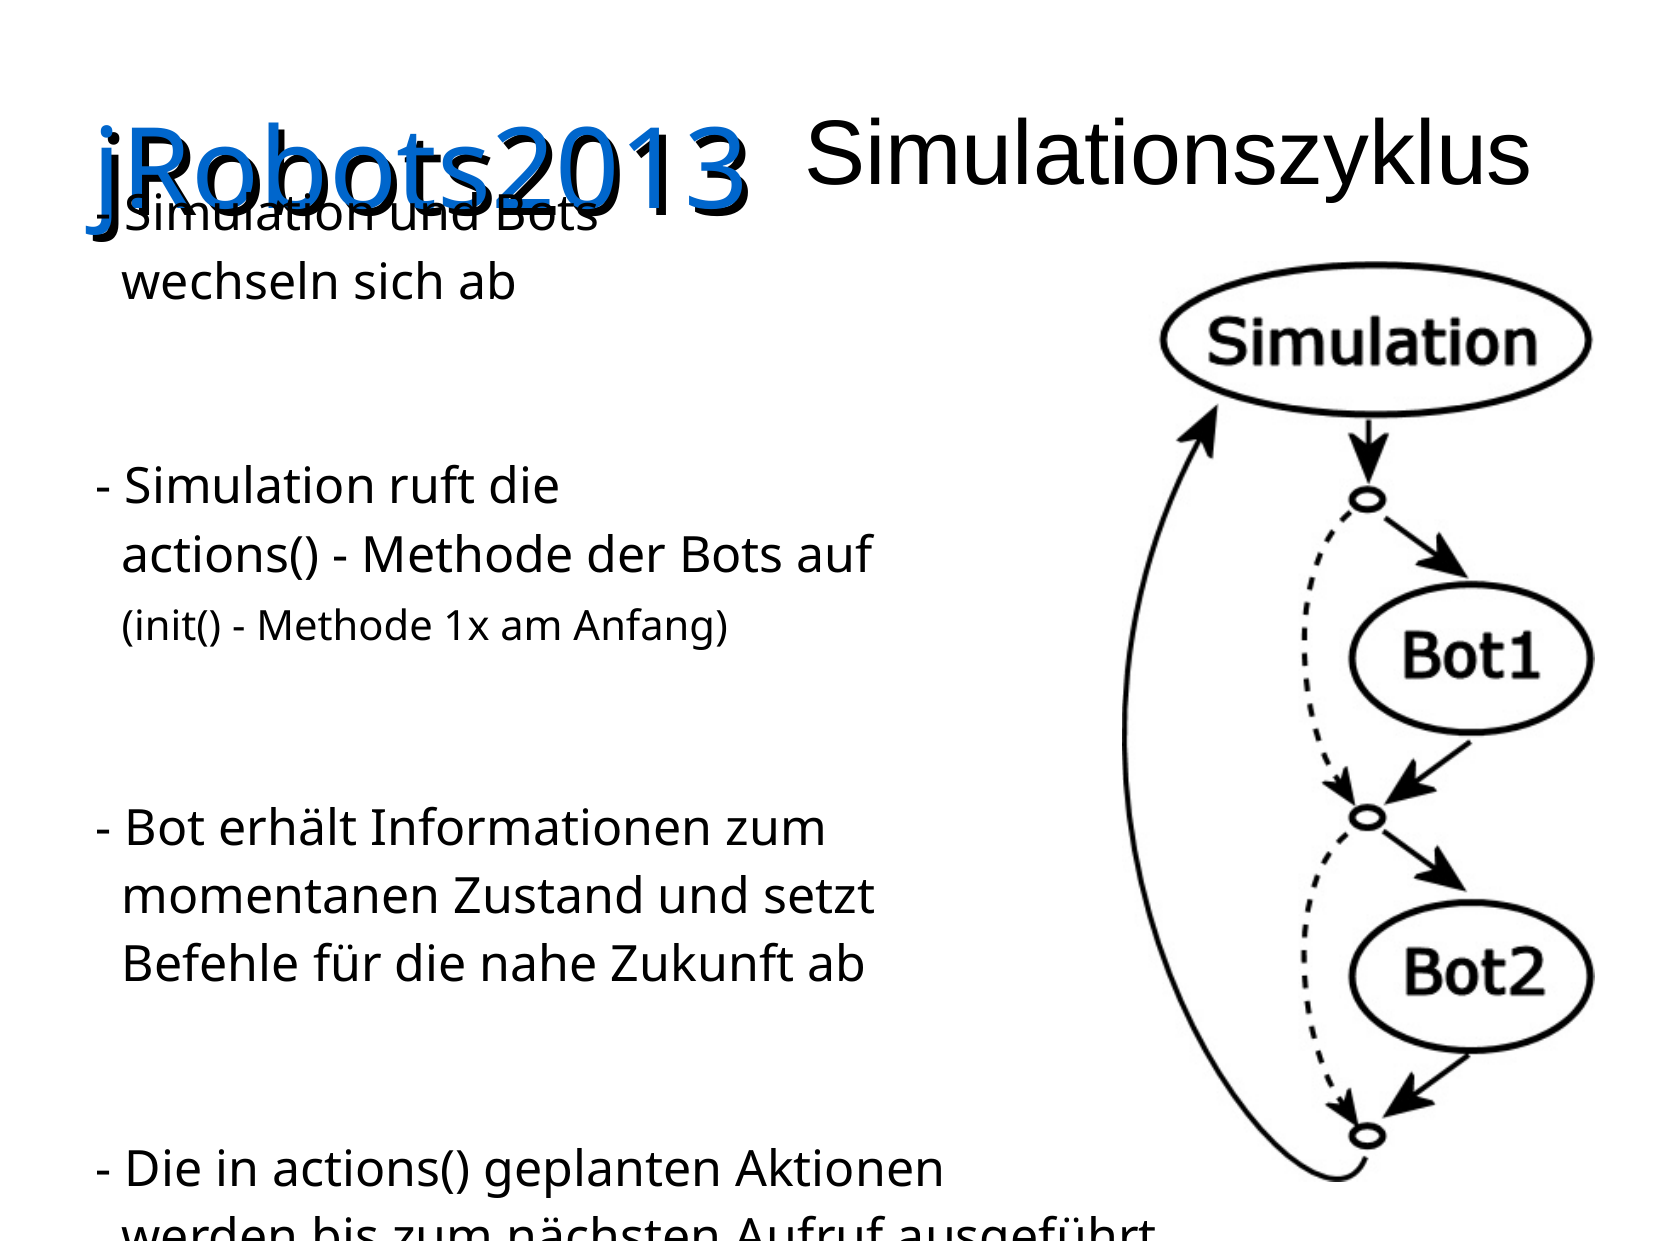

# Simulationszyklus
 - Simulation und Bots
 wechseln sich ab
 - Simulation ruft die
 actions() - Methode der Bots auf
 (init() - Methode 1x am Anfang)
 - Bot erhält Informationen zum
 momentanen Zustand und setzt
 Befehle für die nahe Zukunft ab
 - Die in actions() geplanten Aktionen
 werden bis zum nächsten Aufruf ausgeführt